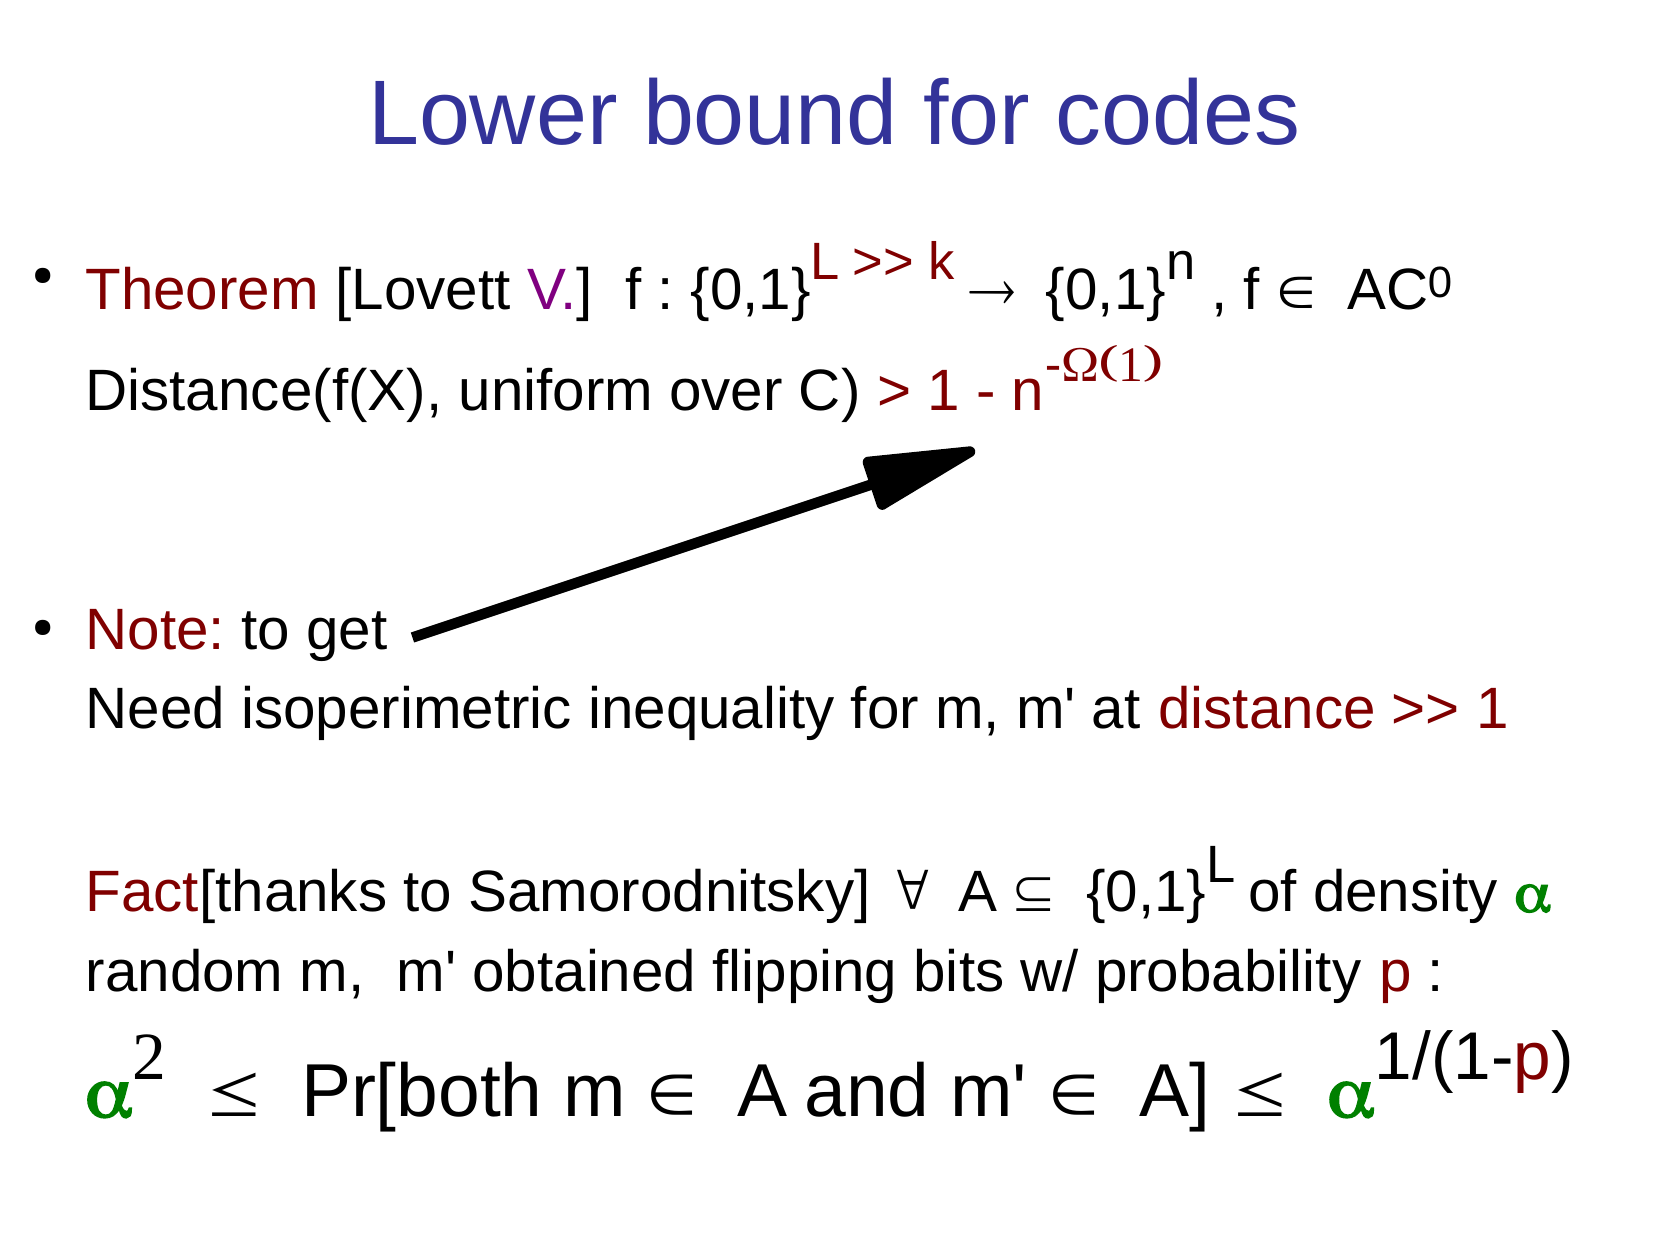

Lower bound for codes
# Theorem [Lovett V.] f : {0,1}L >> k  {0,1}n , f  AC0
Distance(f(X), uniform over C) > 1 - n-(1)
Note: to get
Need isoperimetric inequality for m, m' at distance >> 1
Fact[thanks to Samorodnitsky]  A  {0,1}L of density 
random m, m' obtained flipping bits w/ probability p :
2  Pr[both m  A and m'  A]  1/(1-p)